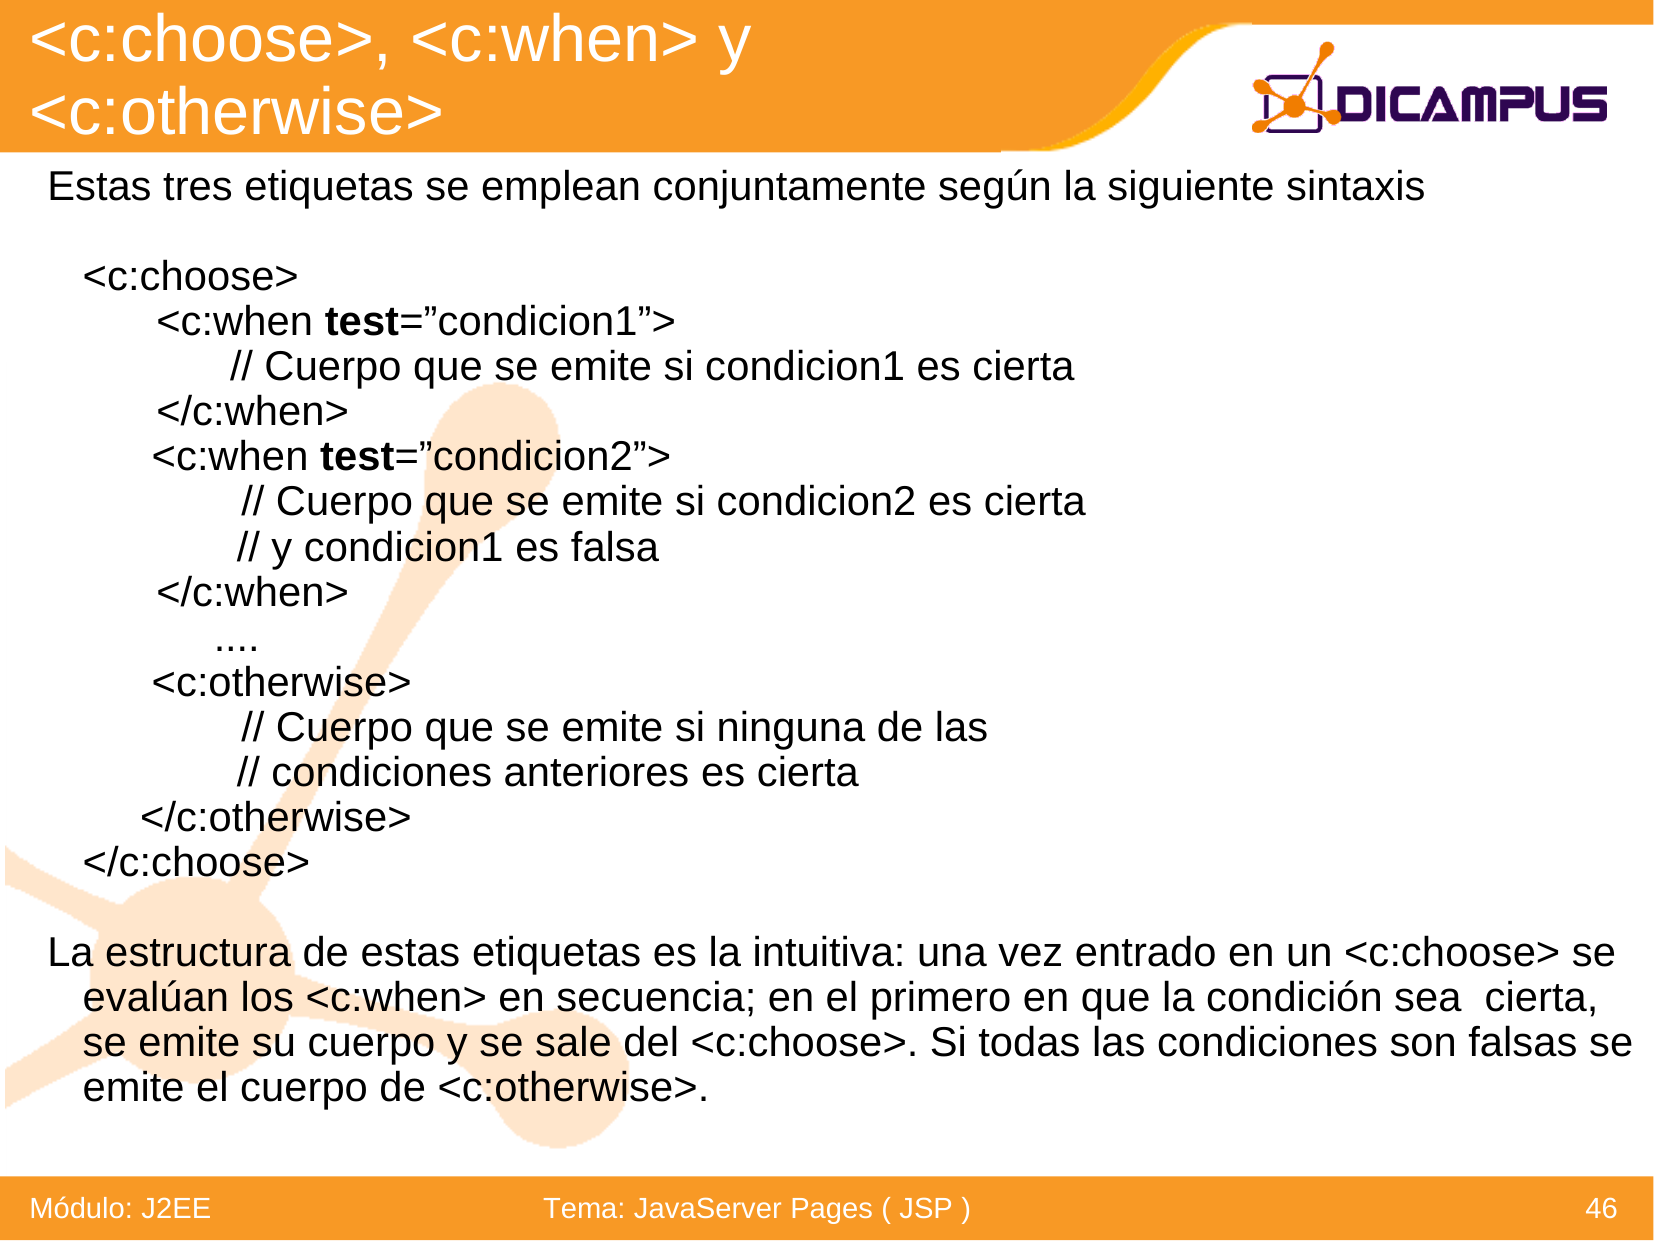

<c:choose>, <c:when> y <c:otherwise>
Estas tres etiquetas se emplean conjuntamente según la siguiente sintaxis
	<c:choose>
 		<c:when test=”condicion1”>
 	// Cuerpo que se emite si condicion1 es cierta
		</c:when>
	 <c:when test=”condicion2”>
 		 // Cuerpo que se emite si condicion2 es cierta
		 // y condicion1 es falsa
 	</c:when>
		 ....
	 <c:otherwise>
 		 // Cuerpo que se emite si ninguna de las
		 // condiciones anteriores es cierta
	 </c:otherwise>
	</c:choose>
La estructura de estas etiquetas es la intuitiva: una vez entrado en un <c:choose> se evalúan los <c:when> en secuencia; en el primero en que la condición sea cierta, se emite su cuerpo y se sale del <c:choose>. Si todas las condiciones son falsas se emite el cuerpo de <c:otherwise>.
Módulo: J2EE
Tema: JavaServer Pages ( JSP )